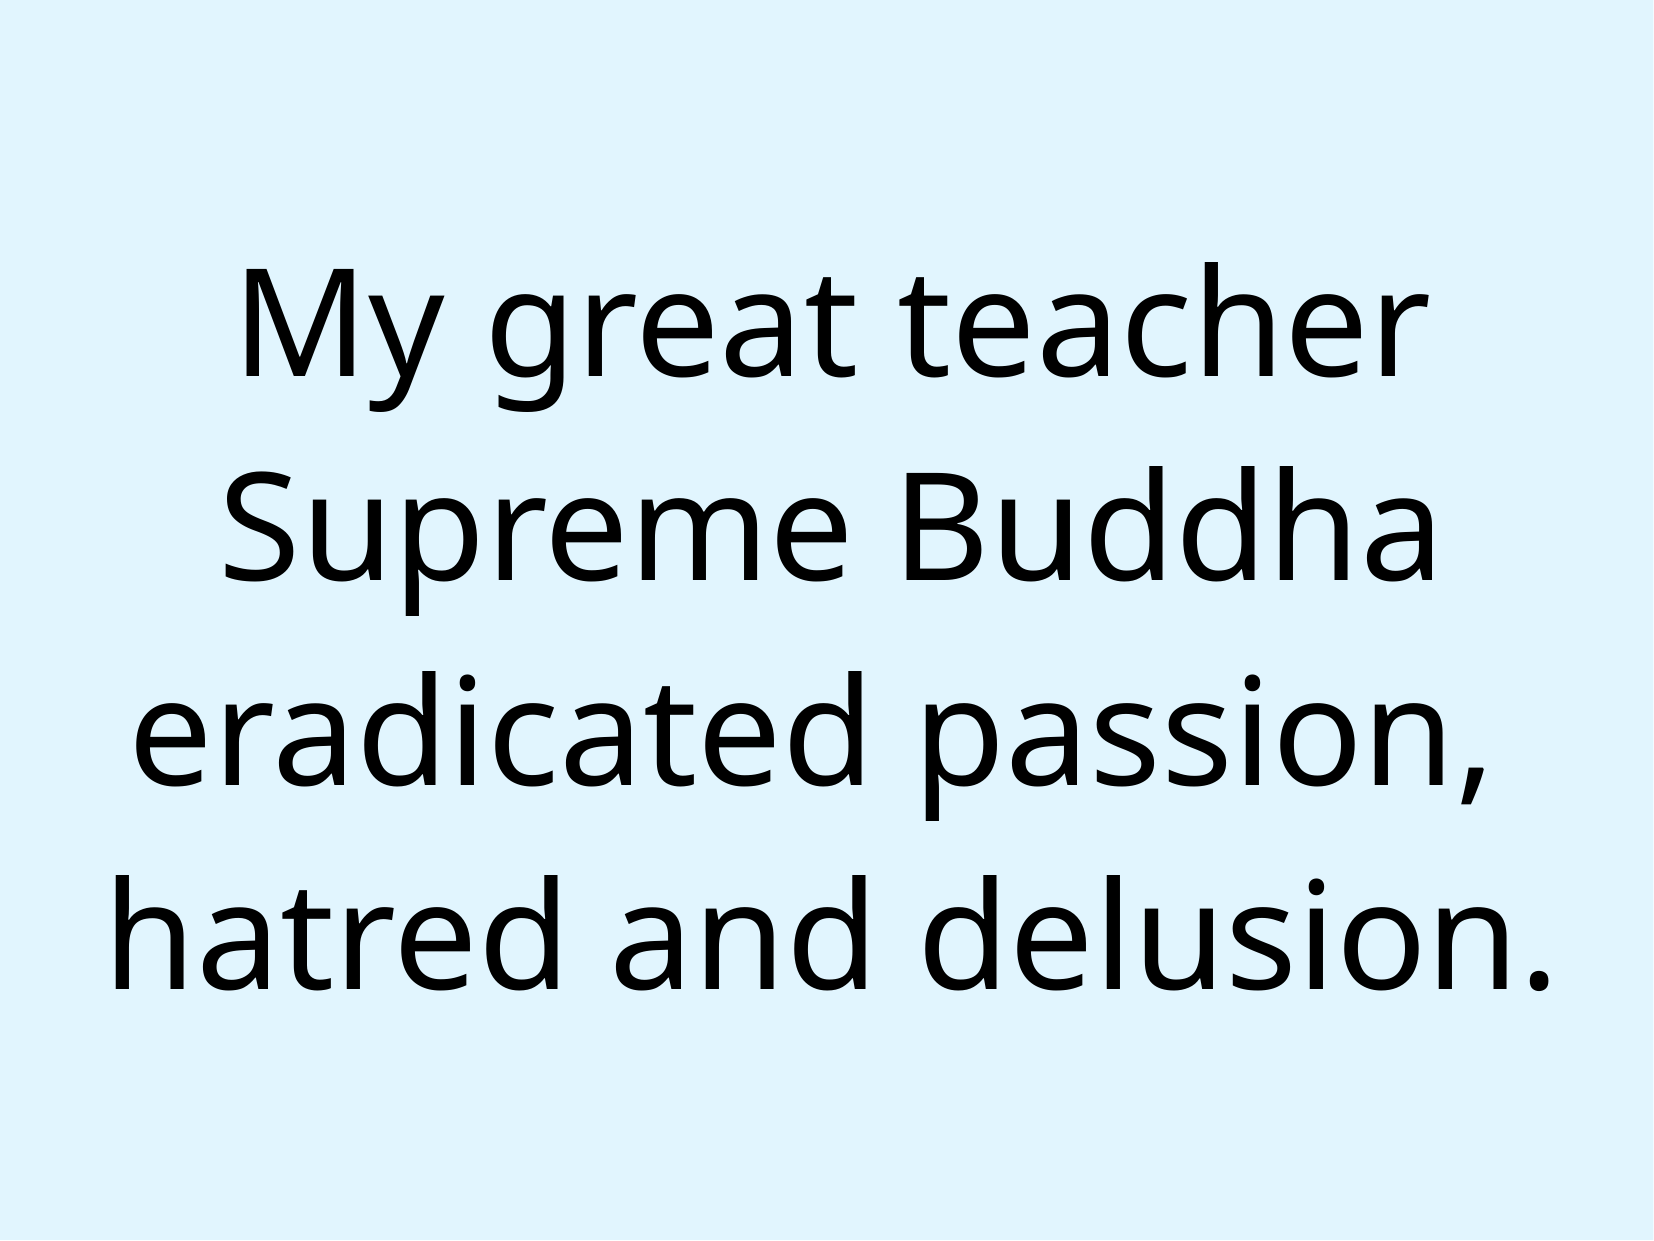

# My great teacher
Supreme Buddha
eradicated passion,
hatred and delusion.